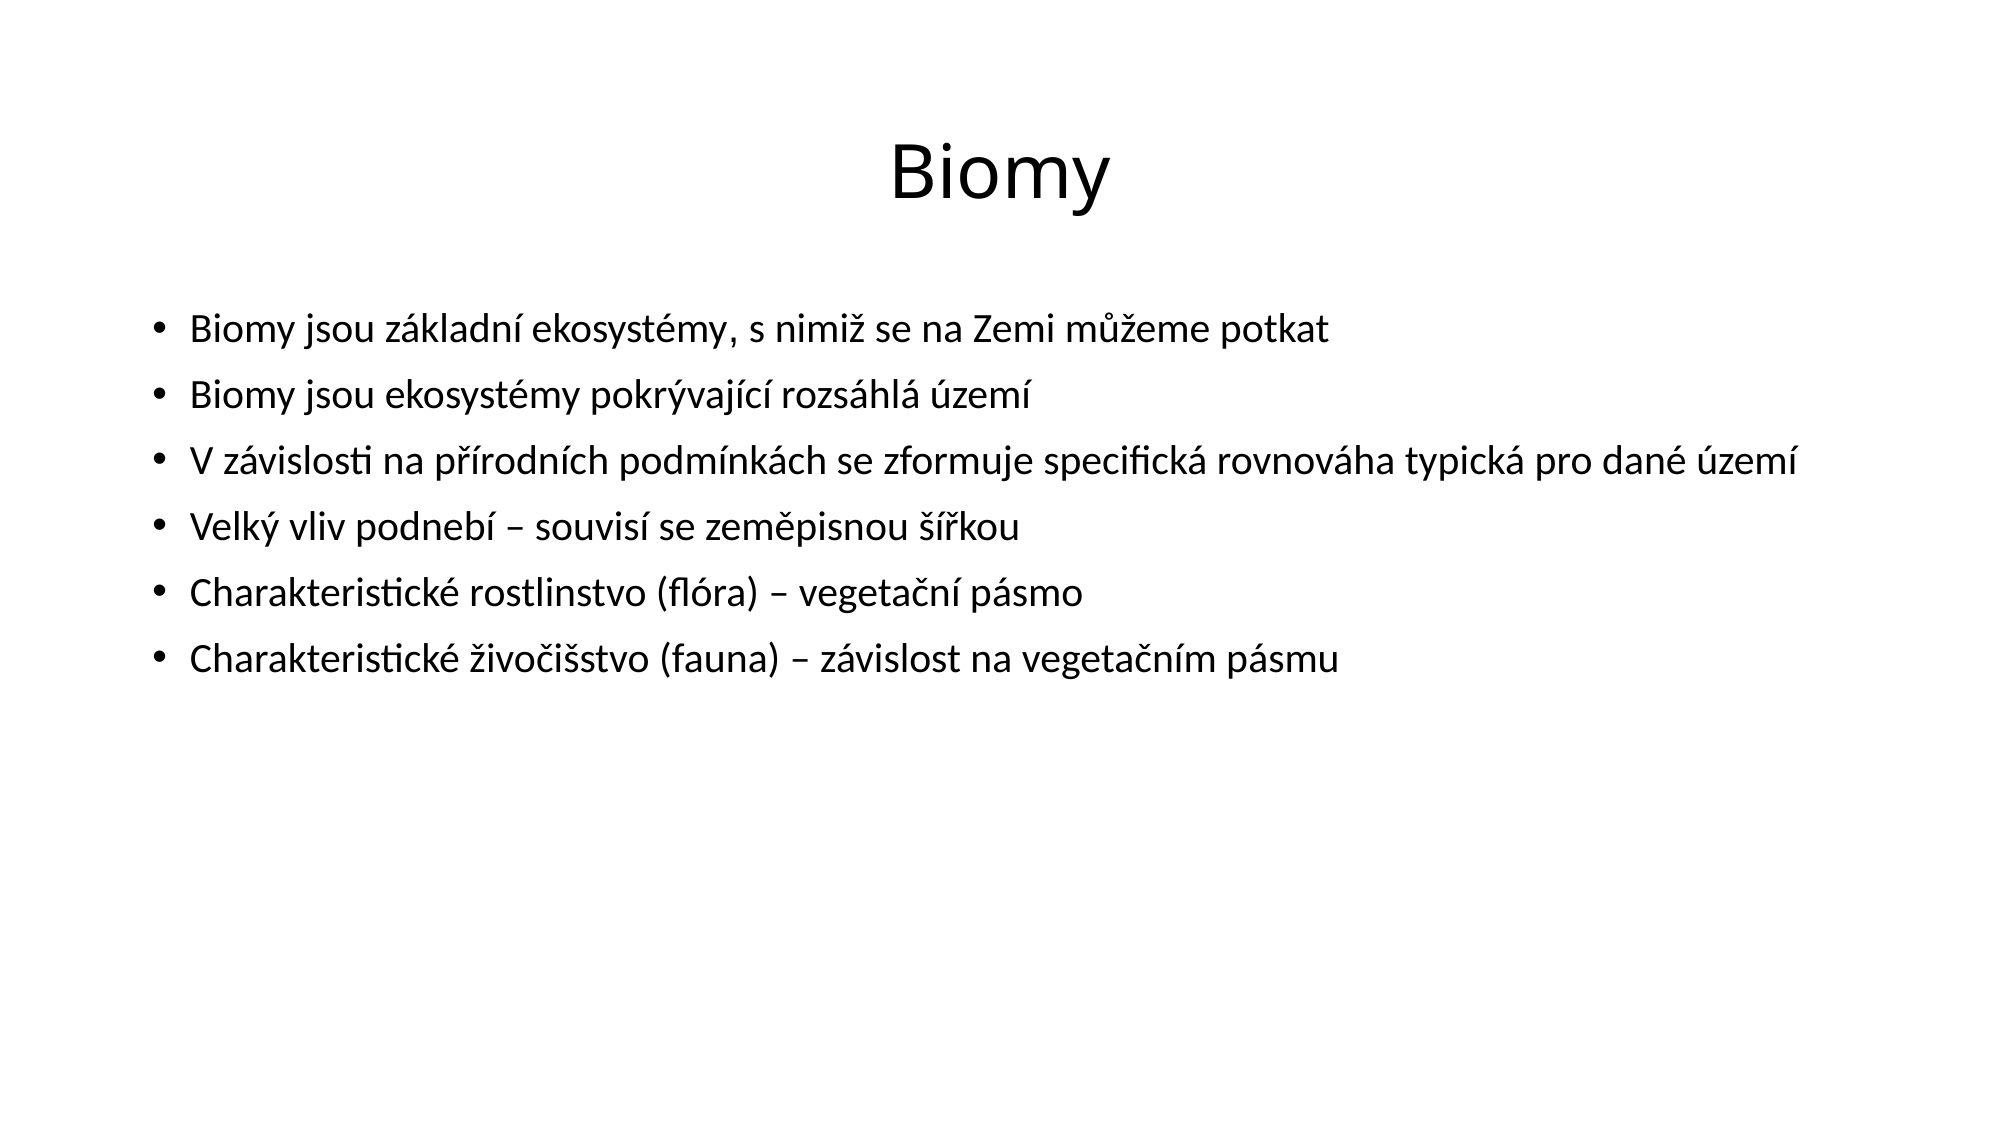

# Biomy
Biomy jsou základní ekosystémy, s nimiž se na Zemi můžeme potkat
Biomy jsou ekosystémy pokrývající rozsáhlá území
V závislosti na přírodních podmínkách se zformuje specifická rovnováha typická pro dané území
Velký vliv podnebí – souvisí se zeměpisnou šířkou
Charakteristické rostlinstvo (flóra) – vegetační pásmo
Charakteristické živočišstvo (fauna) – závislost na vegetačním pásmu